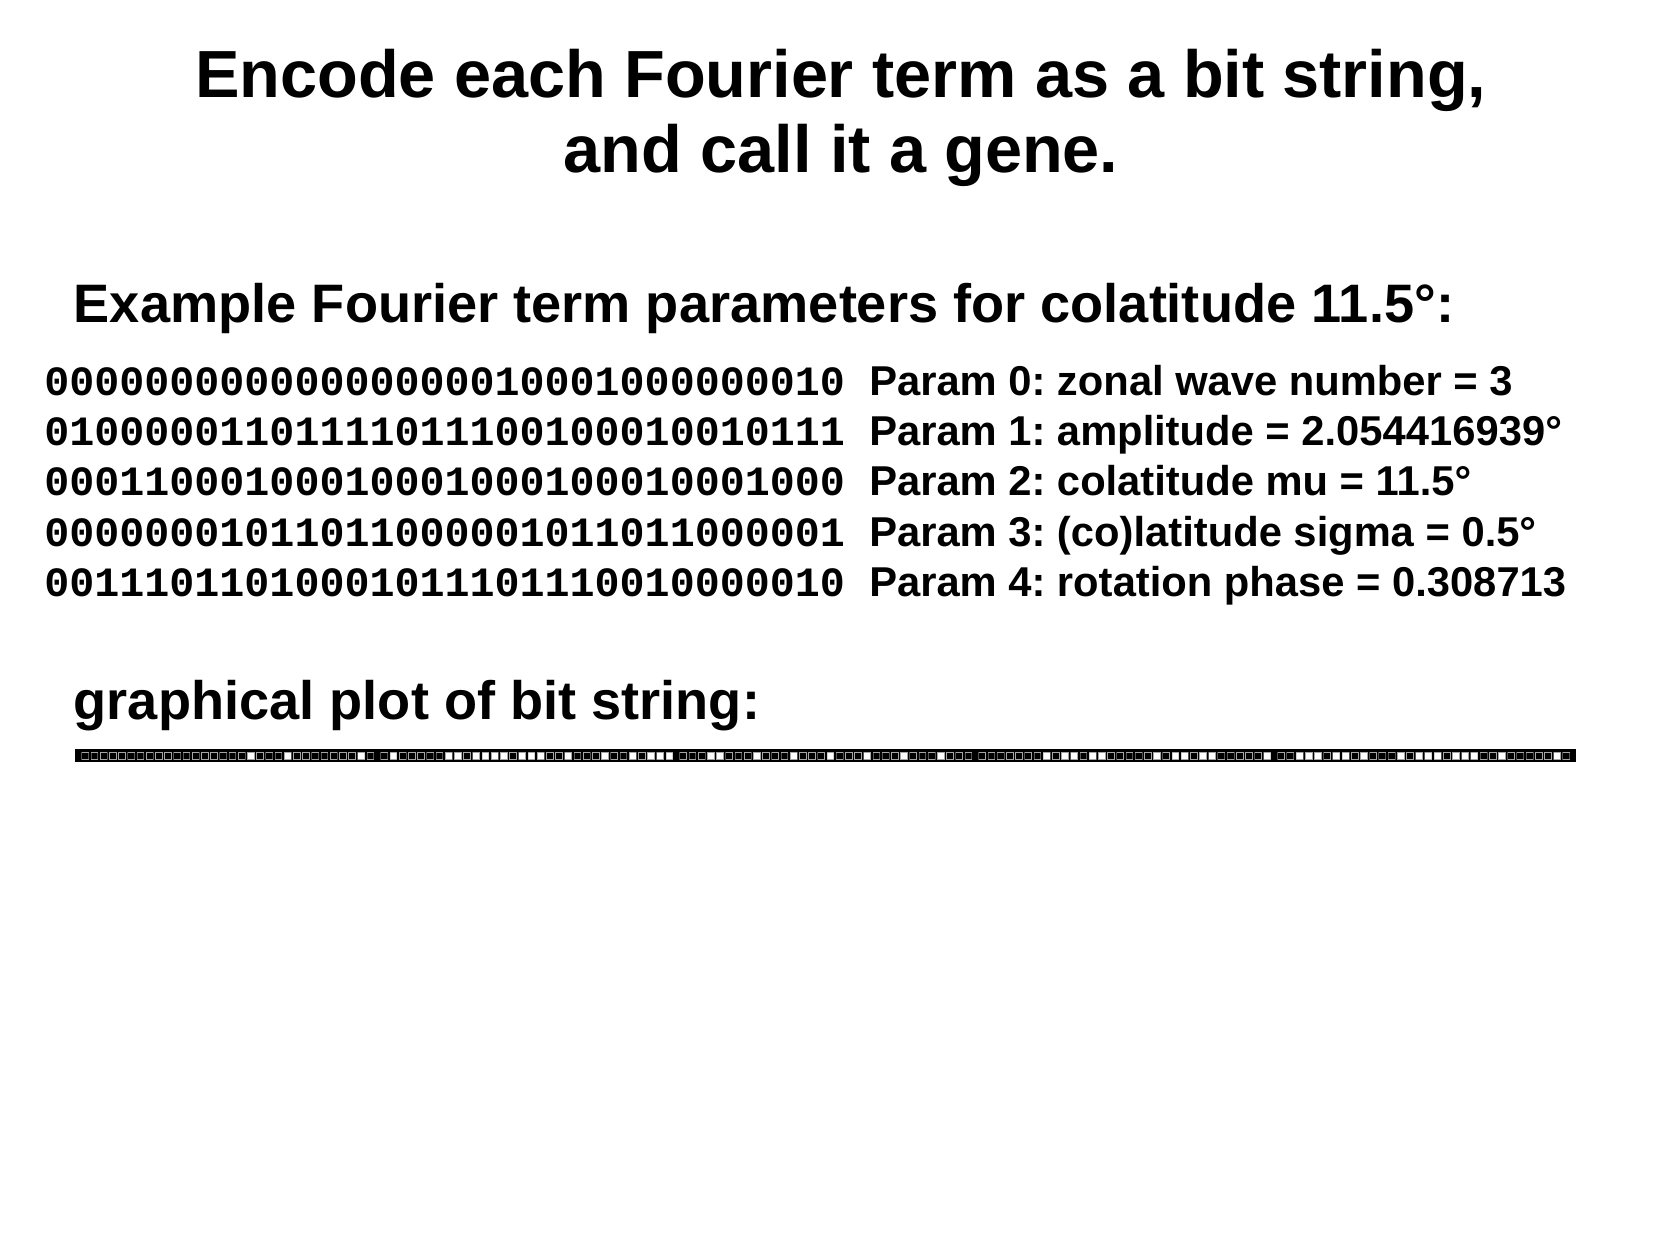

Encode each Fourier term as a bit string,
and call it a gene.
Example Fourier term parameters for colatitude 11.5°:
00000000000000000010001000000010 Param 0: zonal wave number = 3
01000001101111011100100010010111 Param 1: amplitude = 2.054416939°
00011000100010001000100010001000 Param 2: colatitude mu = 11.5°
00000001011011000001011011000001 Param 3: (co)latitude sigma = 0.5° 00111011010001011101110010000010 Param 4: rotation phase = 0.308713
graphical plot of bit string: